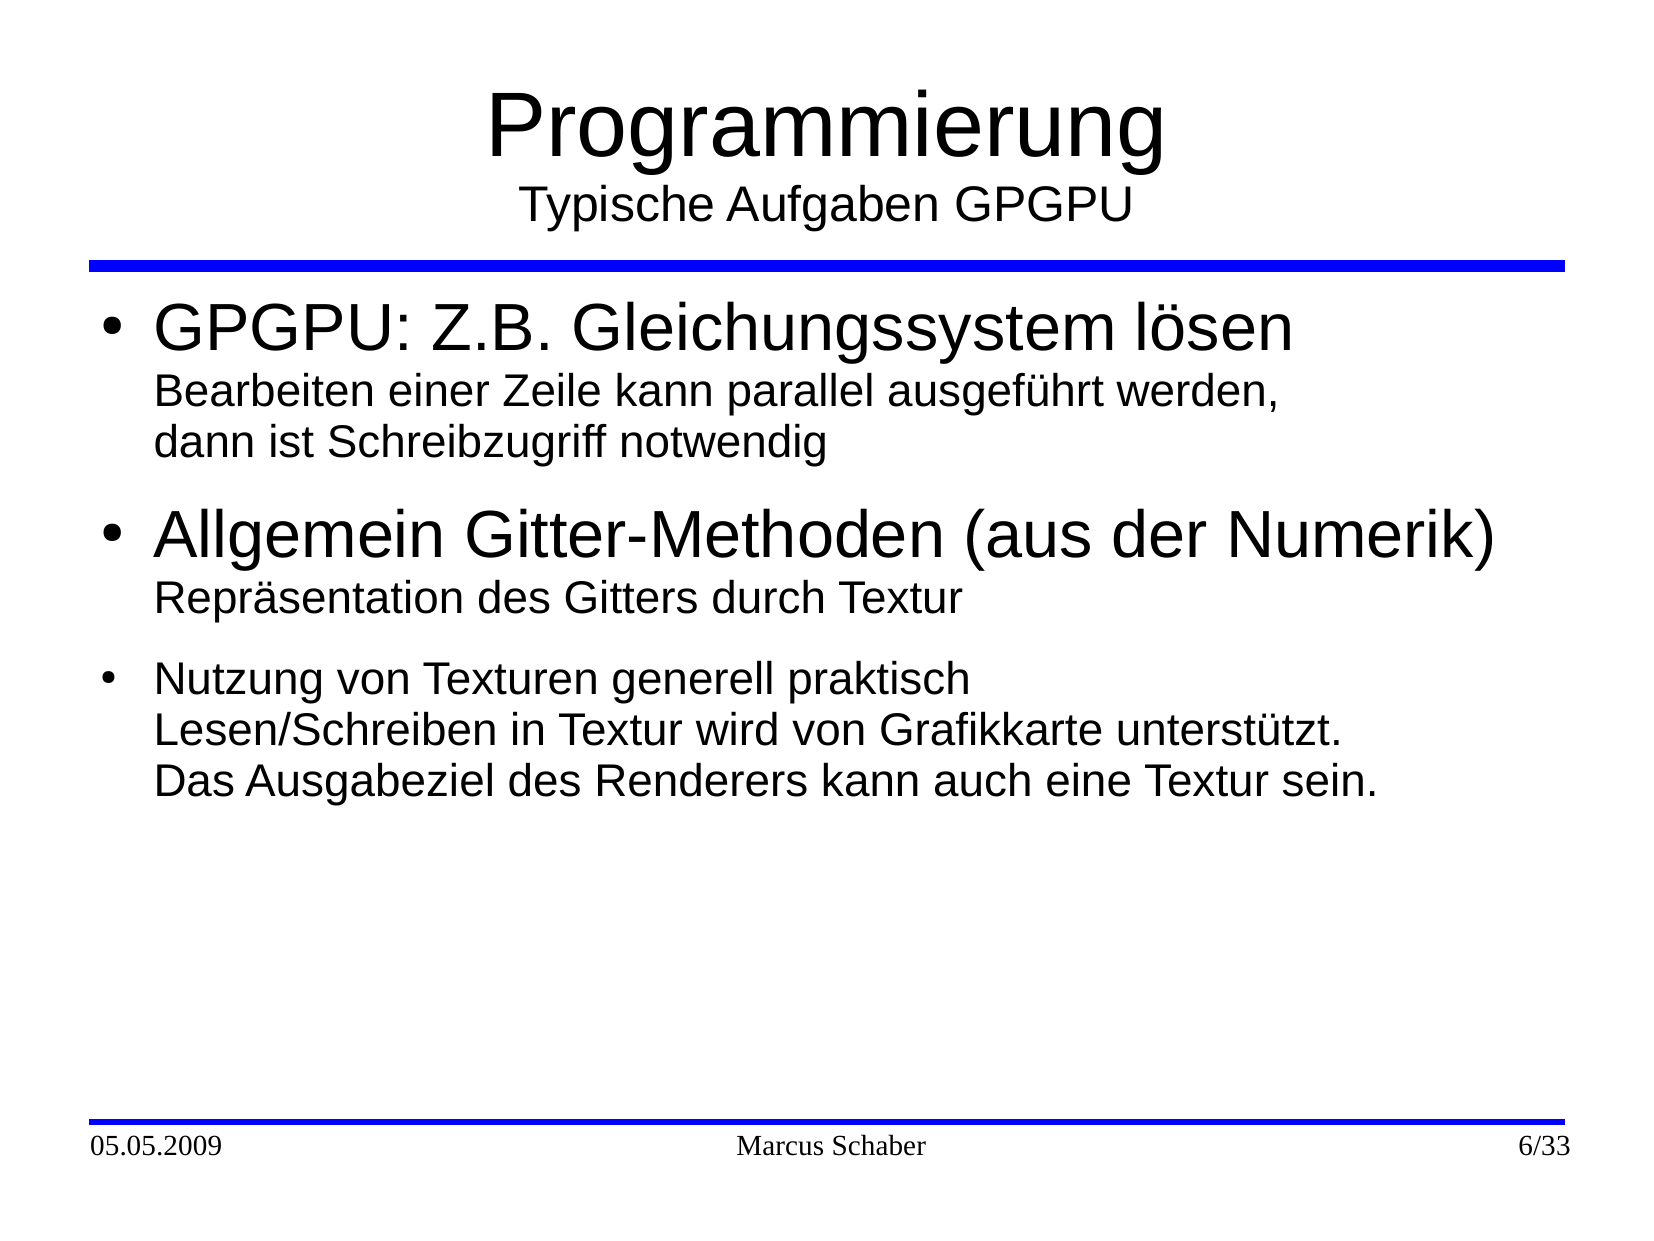

# Programmierung Typische Aufgaben GPGPU
GPGPU: Z.B. Gleichungssystem lösen
Bearbeiten einer Zeile kann parallel ausgeführt werden,
dann ist Schreibzugriff notwendig
Allgemein Gitter-Methoden (aus der Numerik)
Repräsentation des Gitters durch Textur
Nutzung von Texturen generell praktisch
Lesen/Schreiben in Textur wird von Grafikkarte unterstützt.
Das Ausgabeziel des Renderers kann auch eine Textur sein.
6